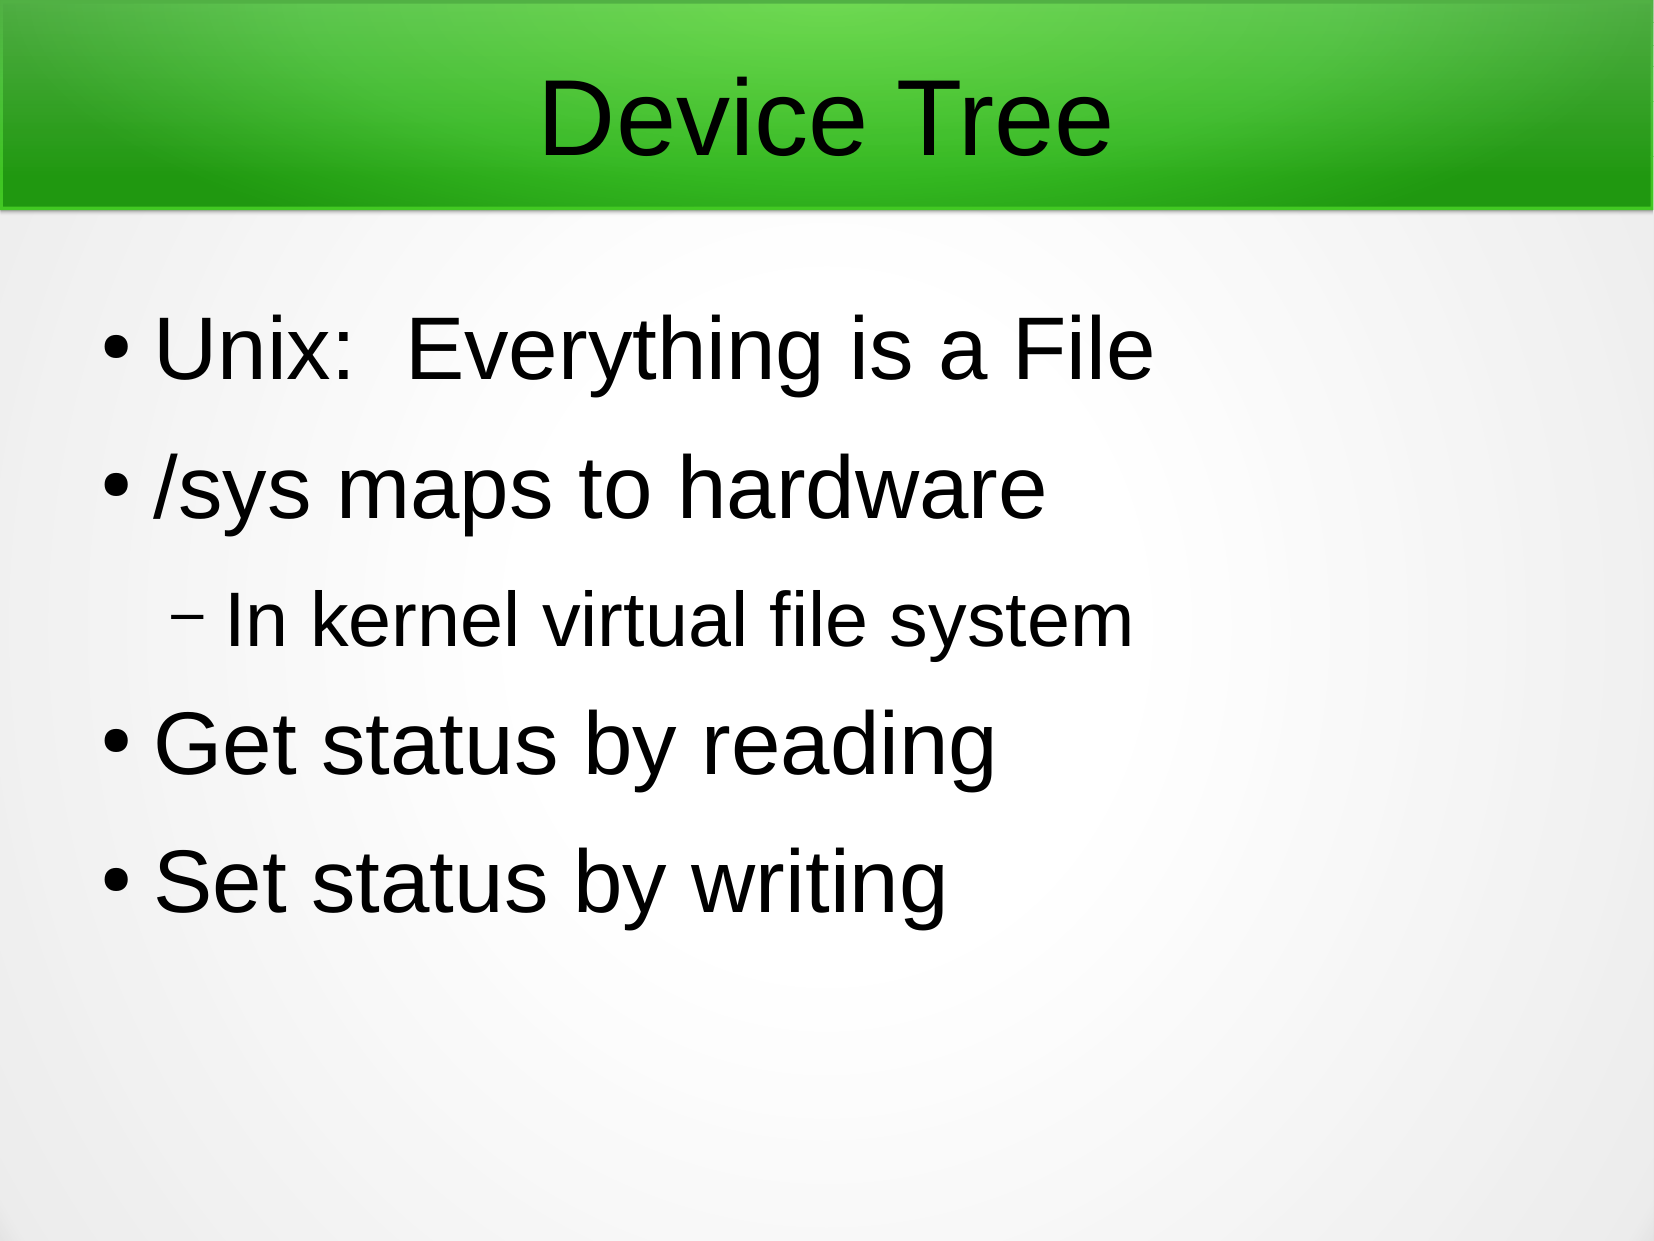

# Device Tree
Unix: Everything is a File
/sys maps to hardware
In kernel virtual file system
Get status by reading
Set status by writing